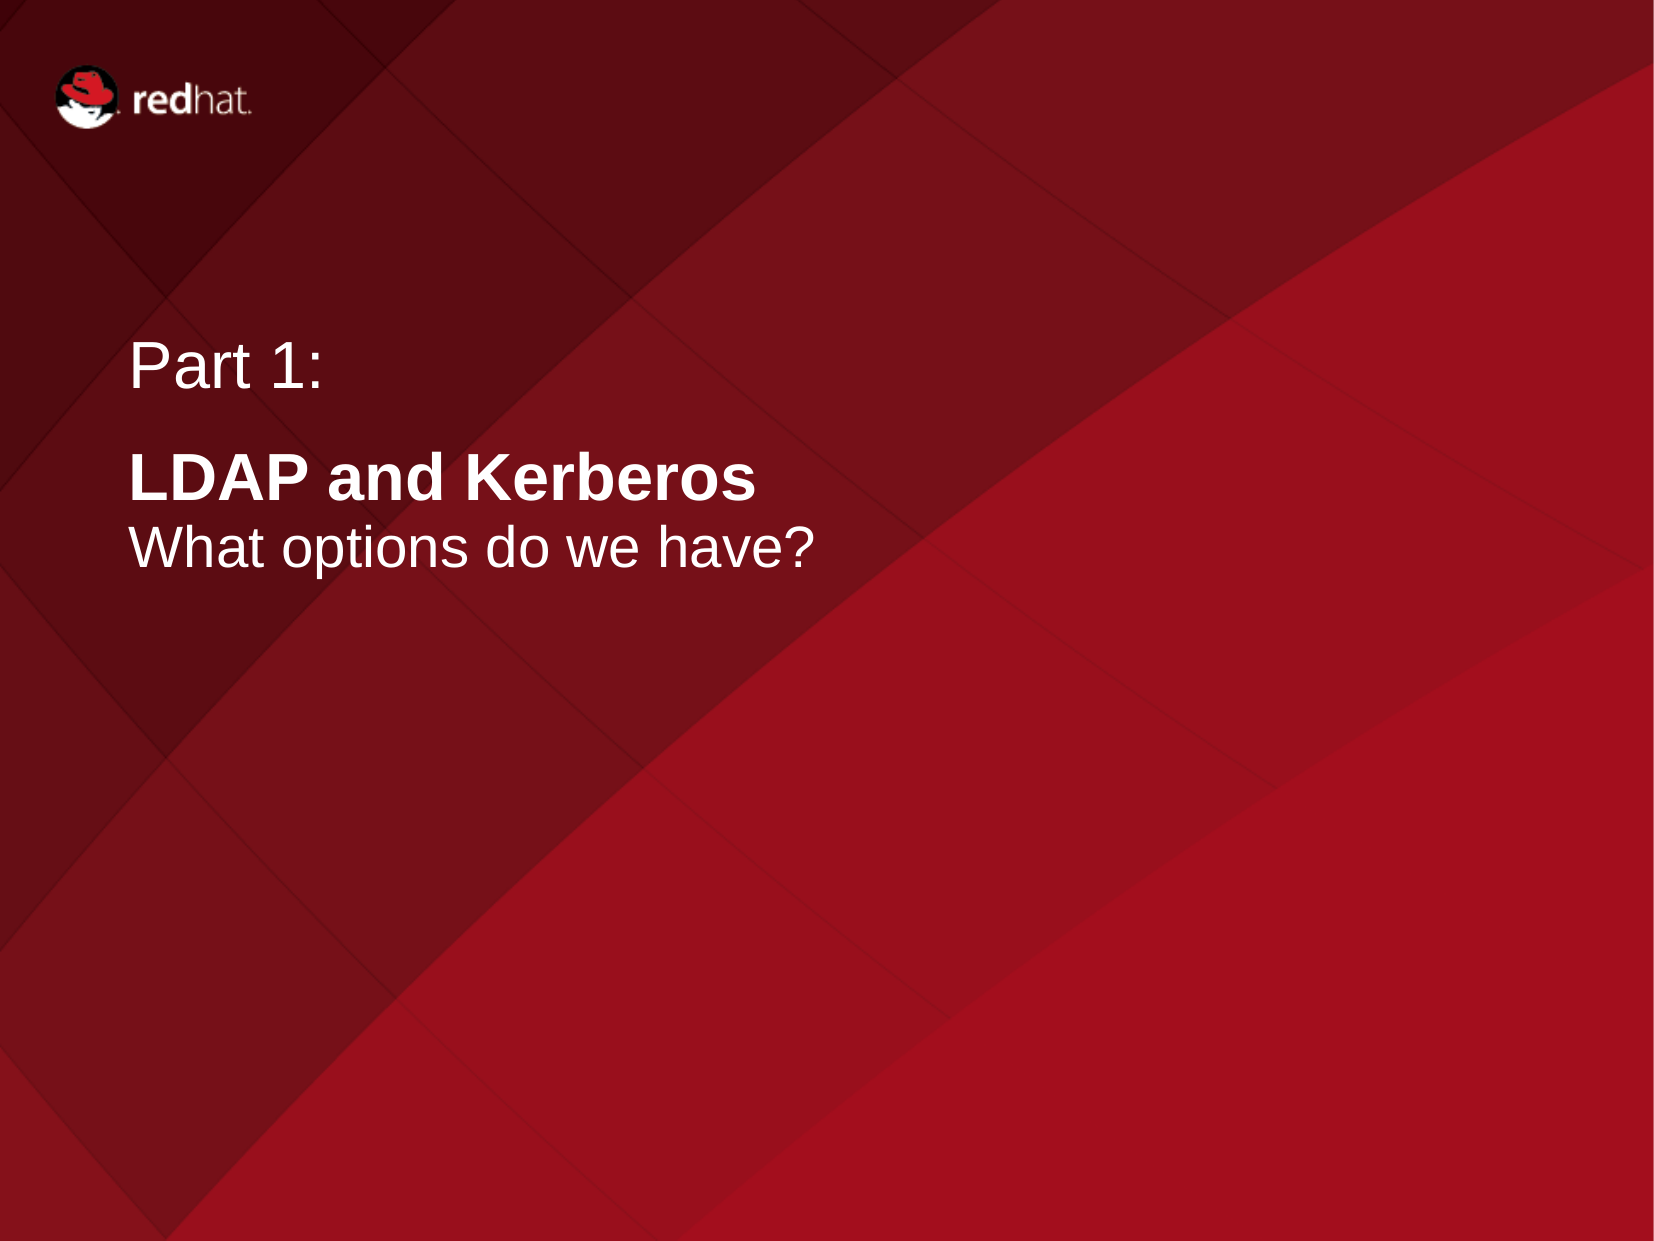

Part 1:
LDAP and Kerberos
What options do we have?